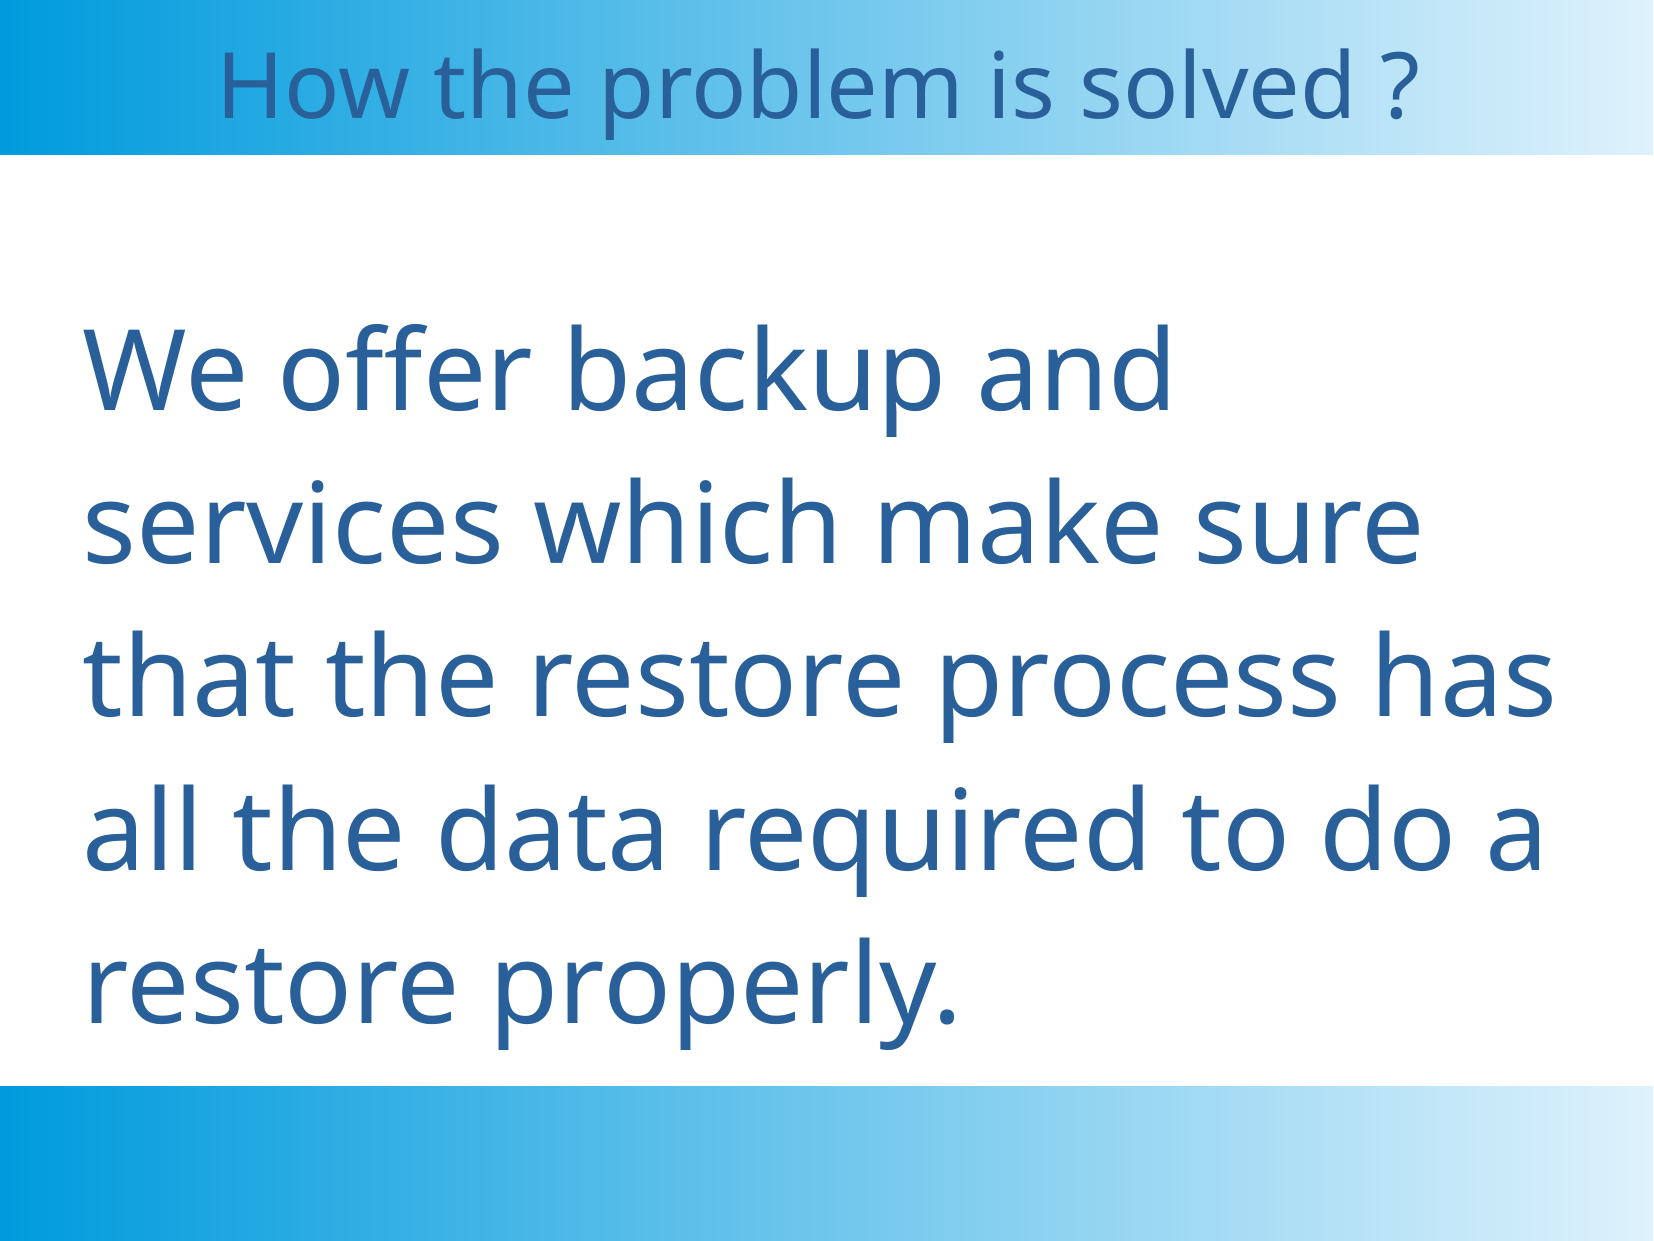

# How the problem is solved ?
We offer backup and services which make sure that the restore process has all the data required to do a restore properly.